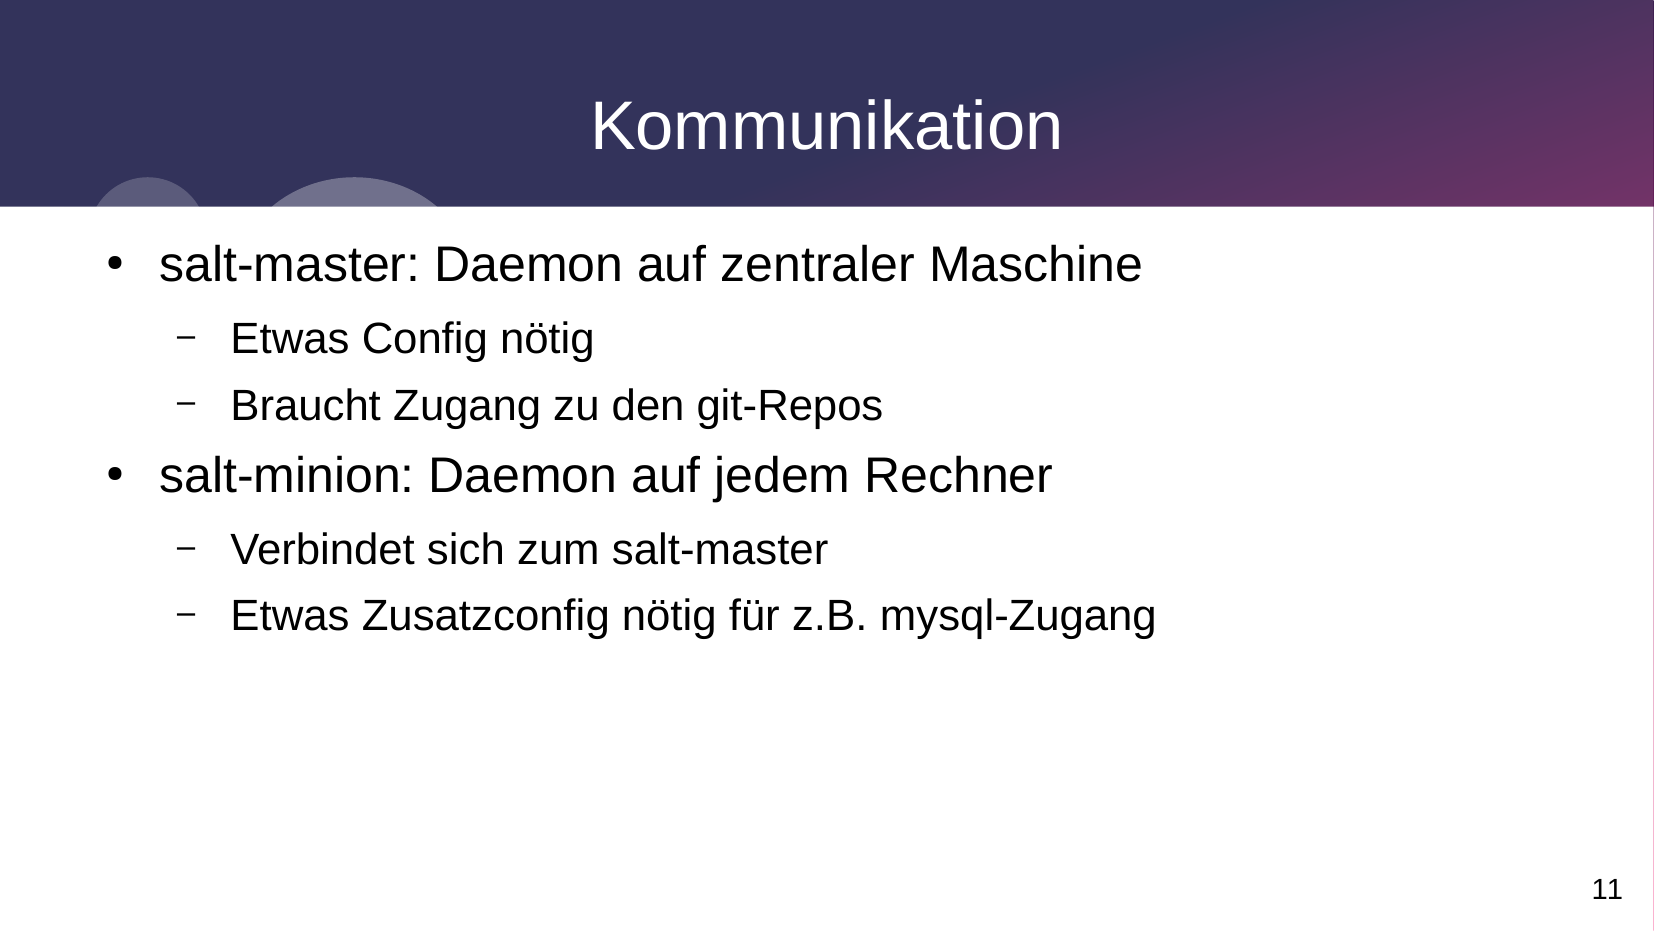

# Kommunikation
salt-master: Daemon auf zentraler Maschine
Etwas Config nötig
Braucht Zugang zu den git-Repos
salt-minion: Daemon auf jedem Rechner
Verbindet sich zum salt-master
Etwas Zusatzconfig nötig für z.B. mysql-Zugang